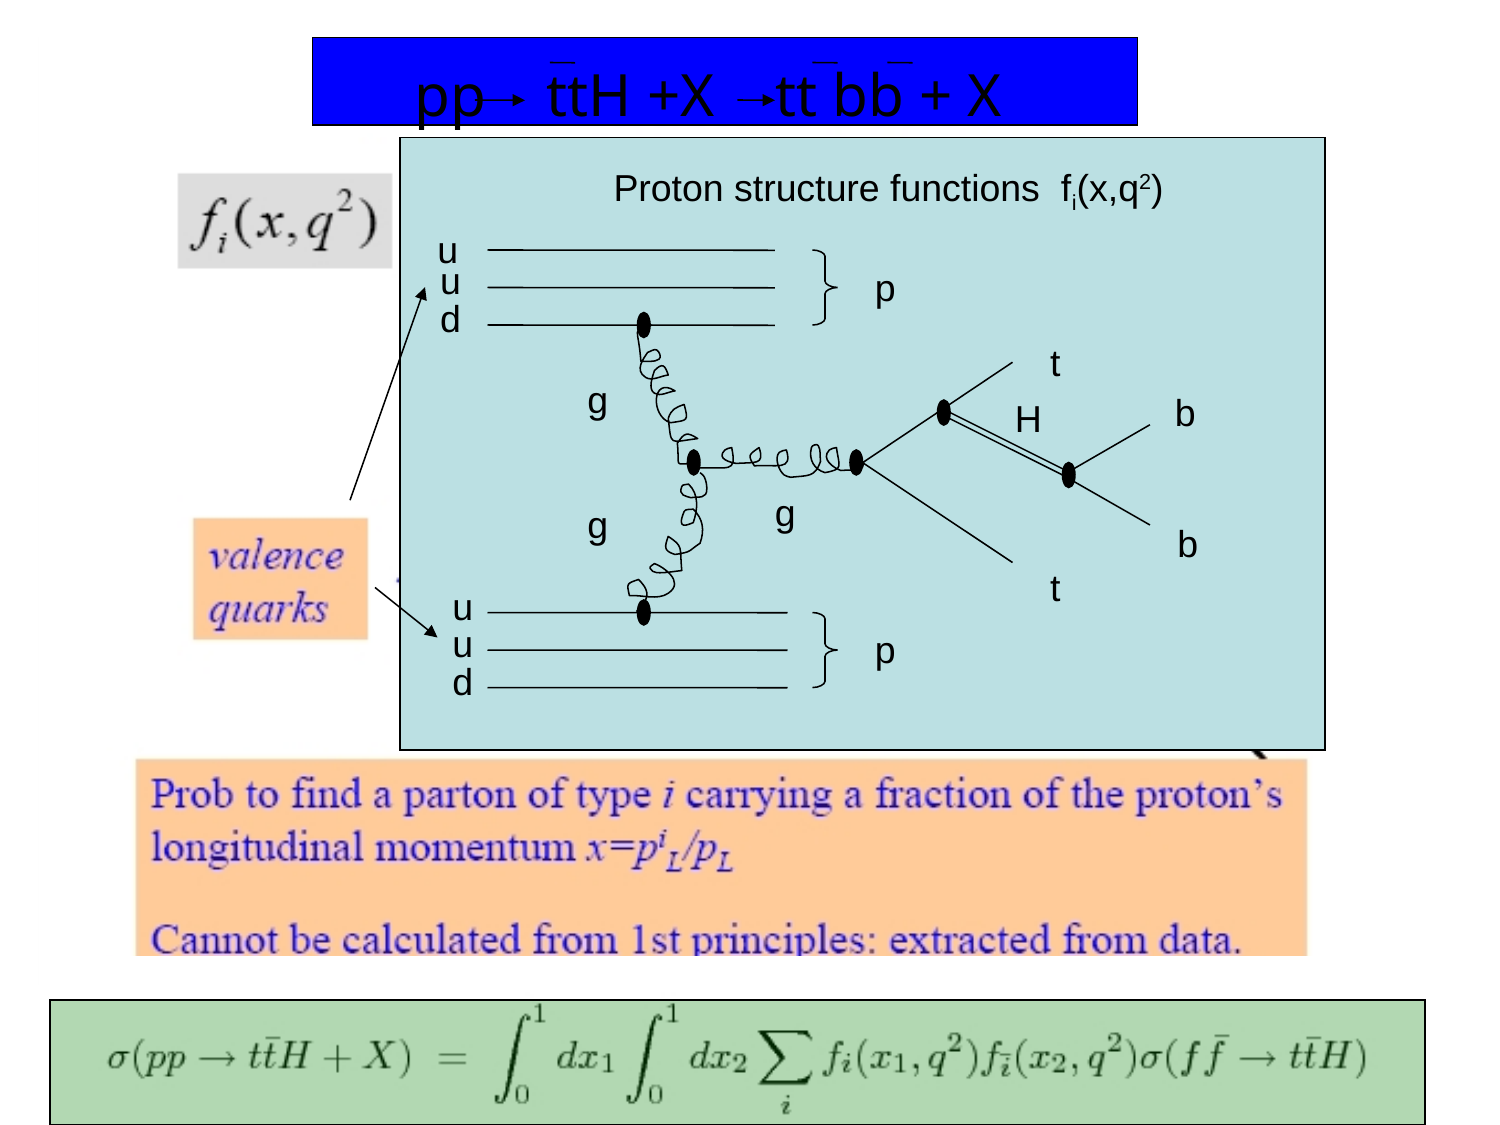

pp ttH +X tt bb + X
Proton structure functions fi(x,q2)
u
u
p
#
d
t
g
b
H
g
g
b
t
u
u
p
d